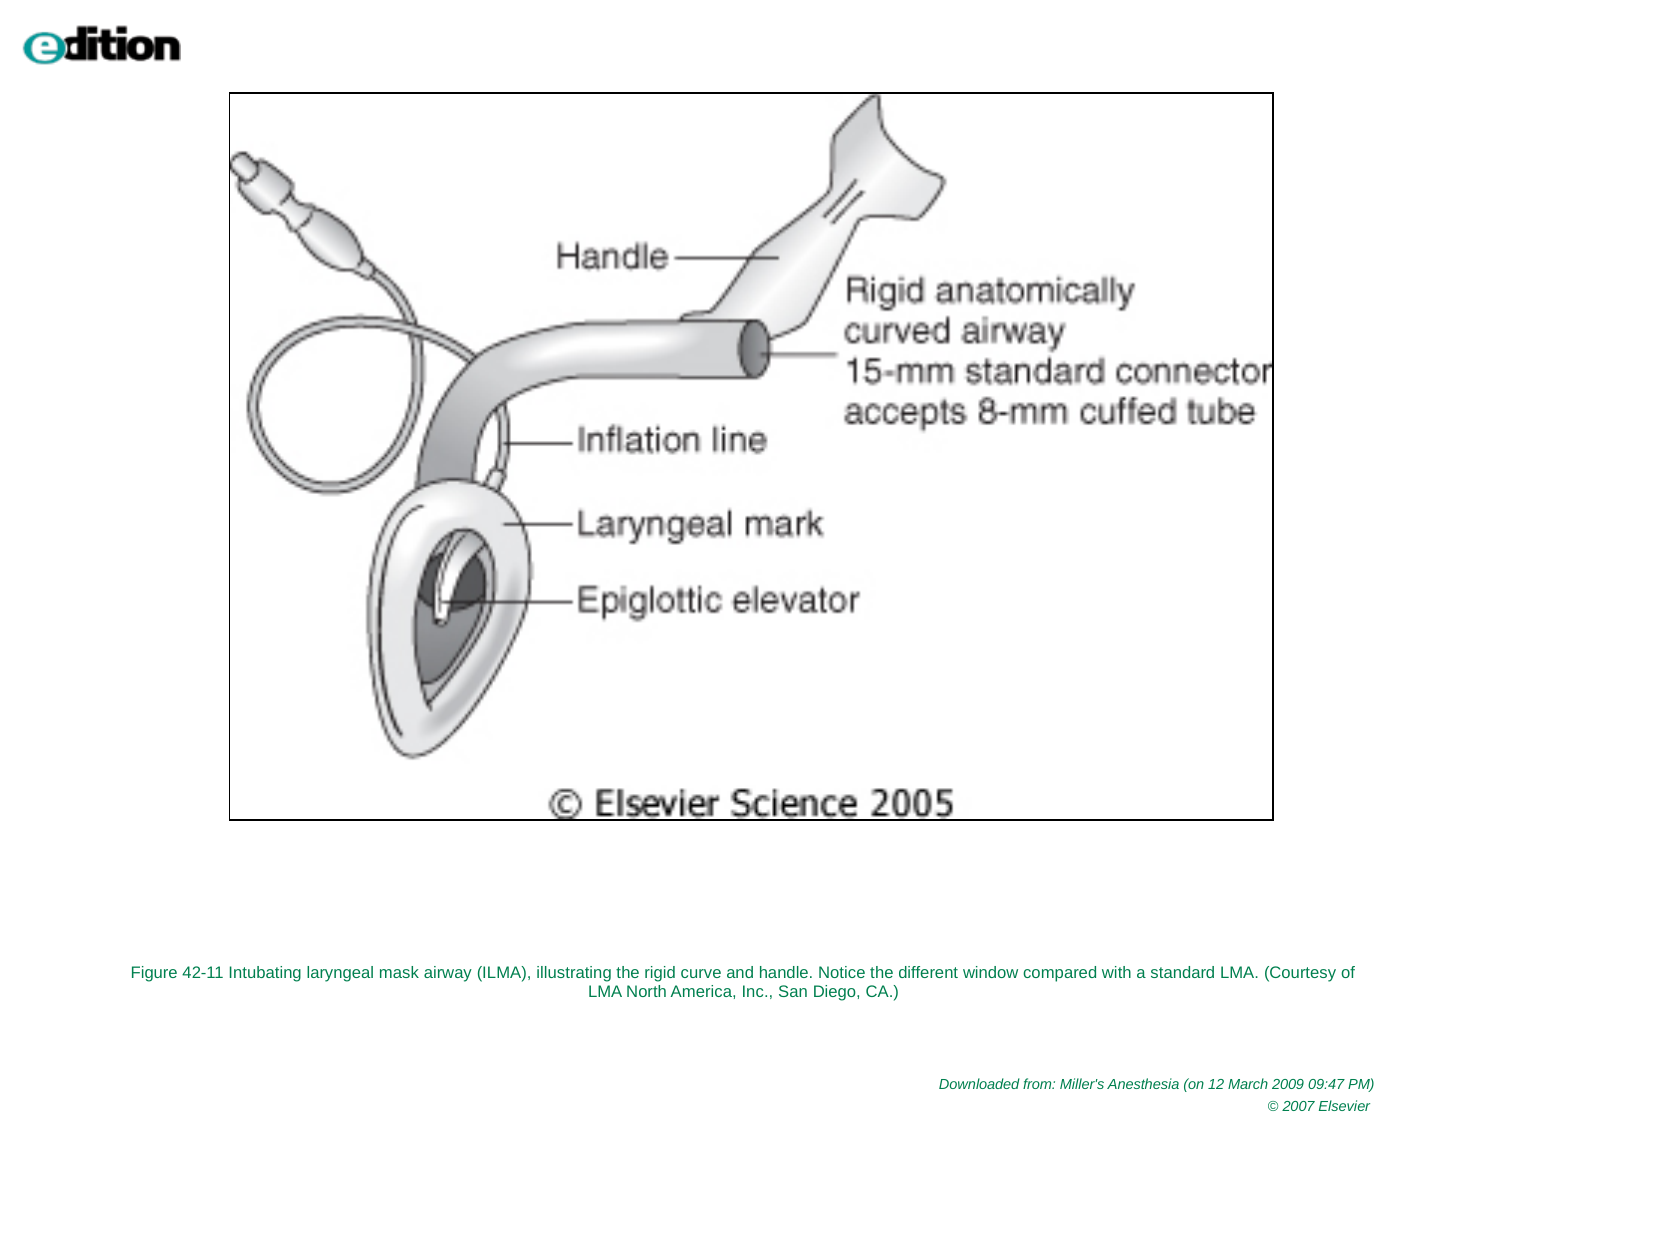

Figure 42-11 Intubating laryngeal mask airway (ILMA), illustrating the rigid curve and handle. Notice the different window compared with a standard LMA. (Courtesy of LMA North America, Inc., San Diego, CA.)
Downloaded from: Miller's Anesthesia (on 12 March 2009 09:47 PM)
© 2007 Elsevier